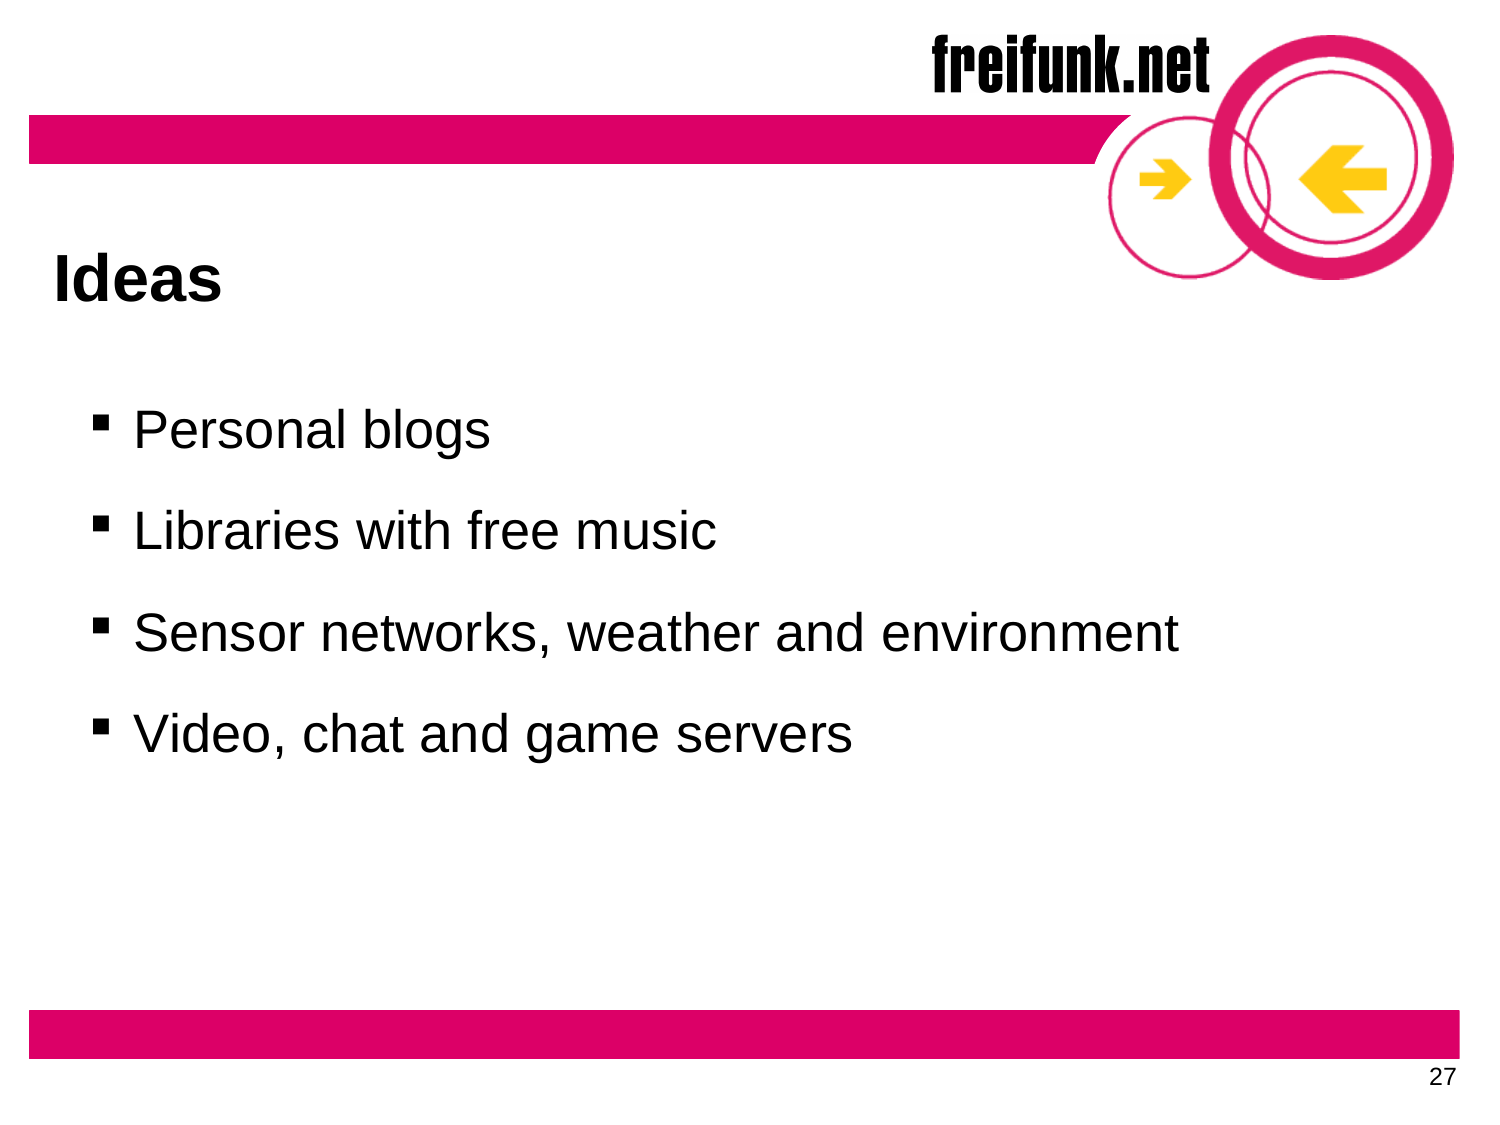

Ideas
Personal blogs
Libraries with free music
Sensor networks, weather and environment
Video, chat and game servers
27